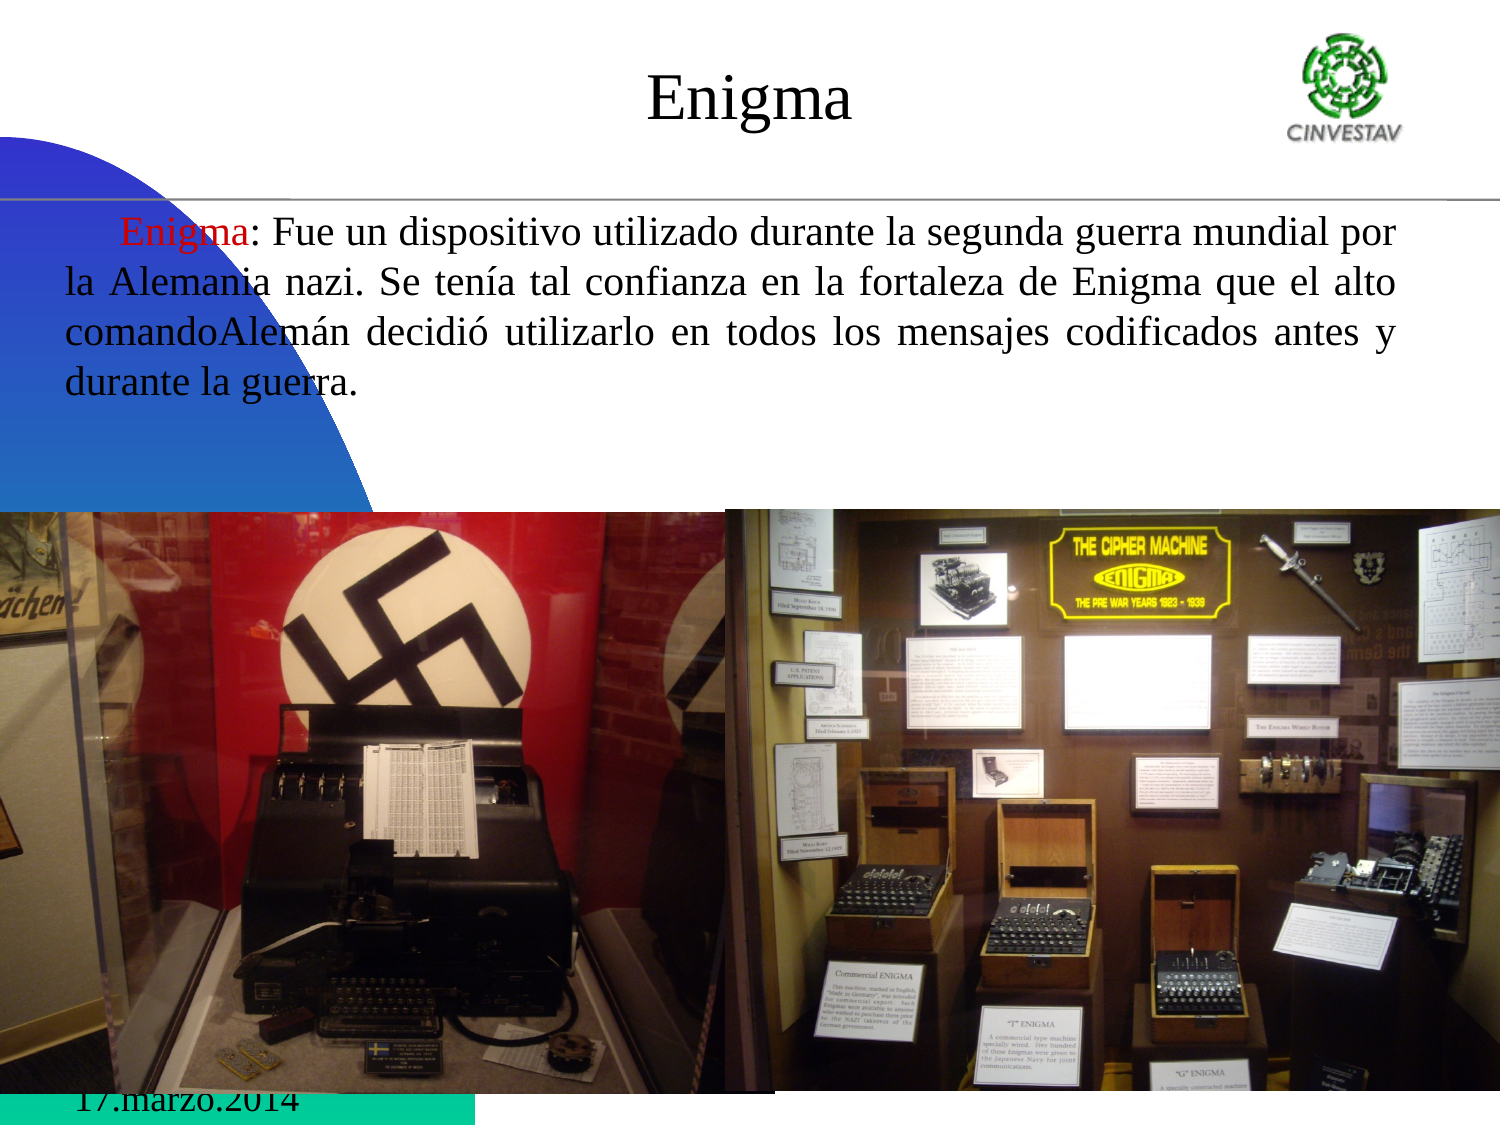

Enigma
 Enigma: Fue un dispositivo utilizado durante la segunda guerra mundial por la Alemania nazi. Se tenía tal confianza en la fortaleza de Enigma que el alto comandoAlemán decidió utilizarlo en todos los mensajes codificados antes y durante la guerra.